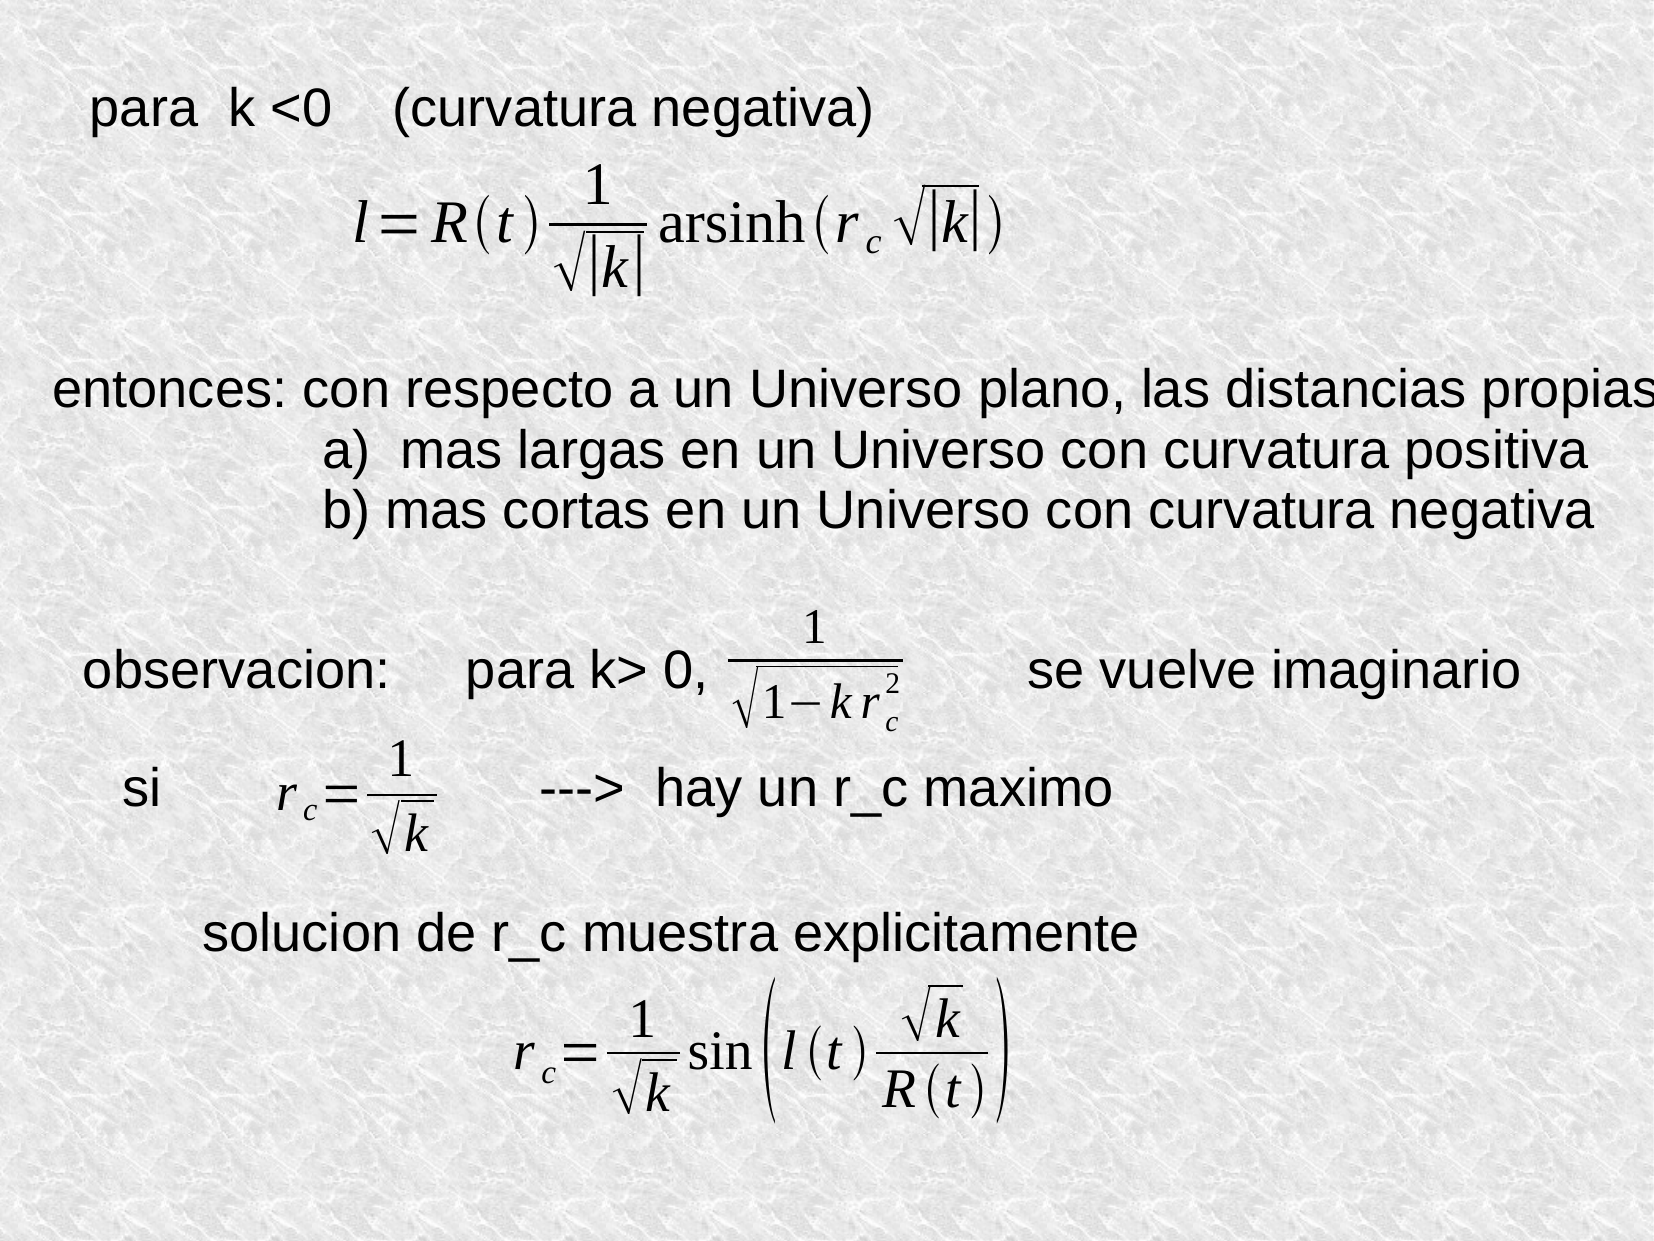

para k <0 (curvatura negativa)
entonces: con respecto a un Universo plano, las distancias propias son
 a) mas largas en un Universo con curvatura positiva
 b) mas cortas en un Universo con curvatura negativa
observacion: para k> 0,
se vuelve imaginario
si
---> hay un r_c maximo
solucion de r_c muestra explicitamente